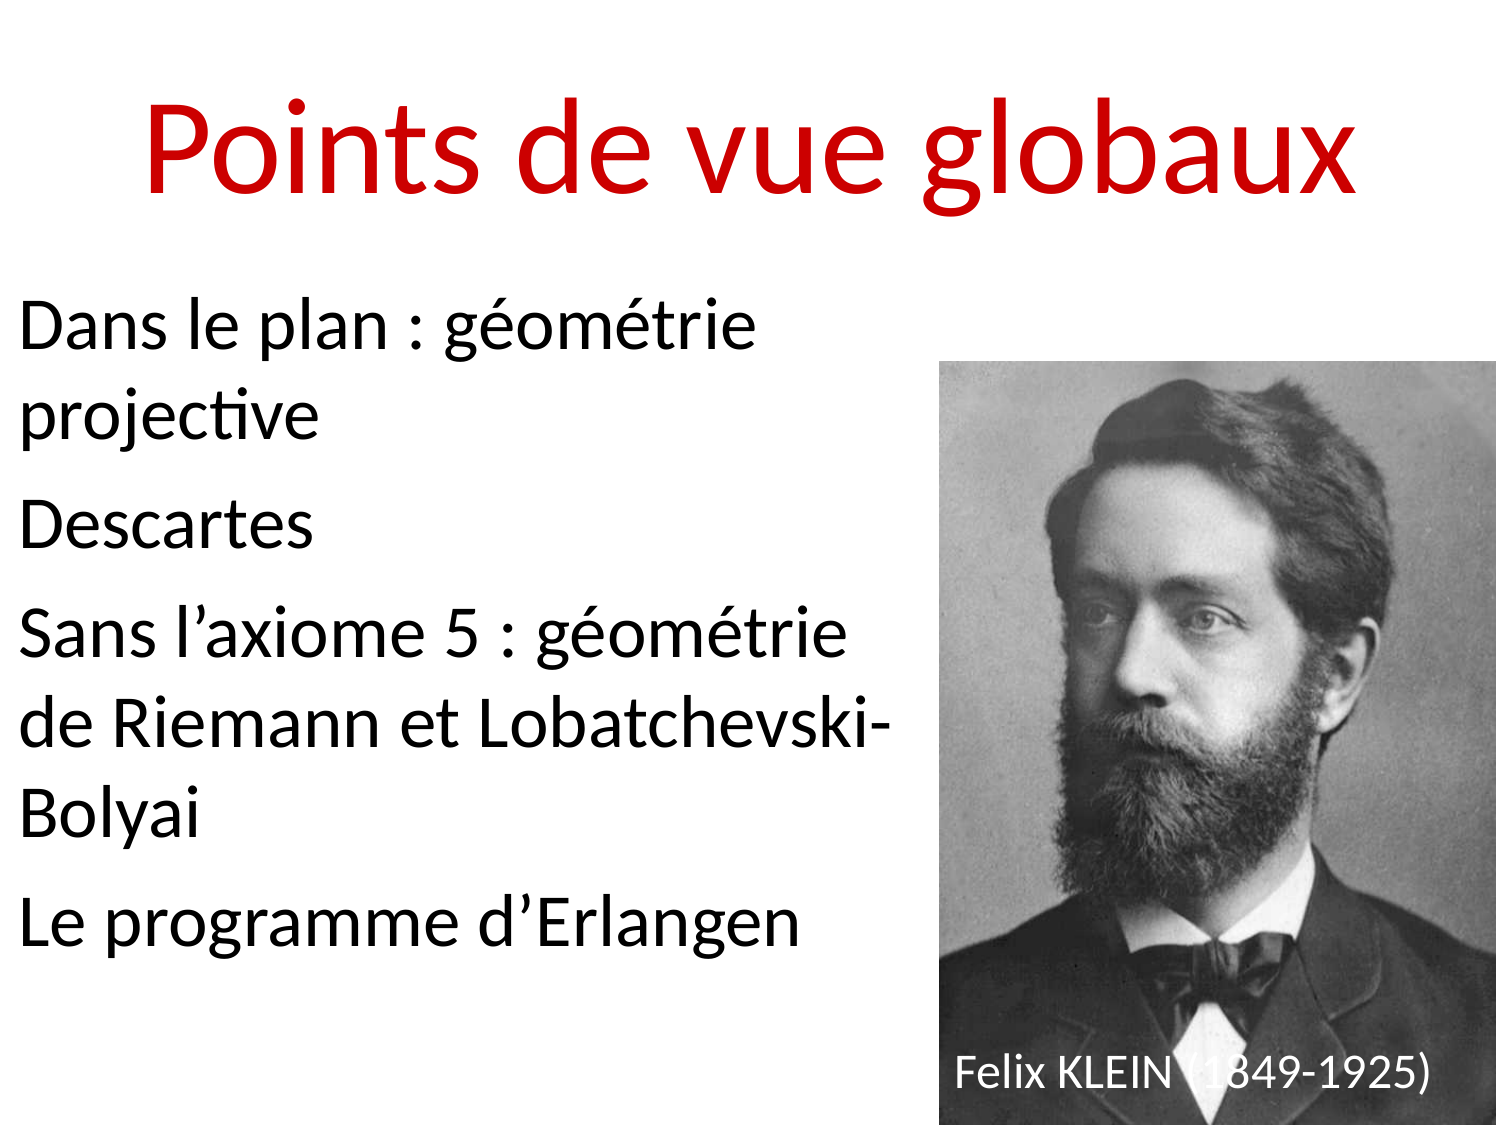

# Points de vue globaux
Dans le plan : géométrie projective
Descartes
Sans l’axiome 5 : géométrie de Riemann et Lobatchevski-Bolyai
Le programme d’Erlangen
Felix KLEIN (1849-1925)